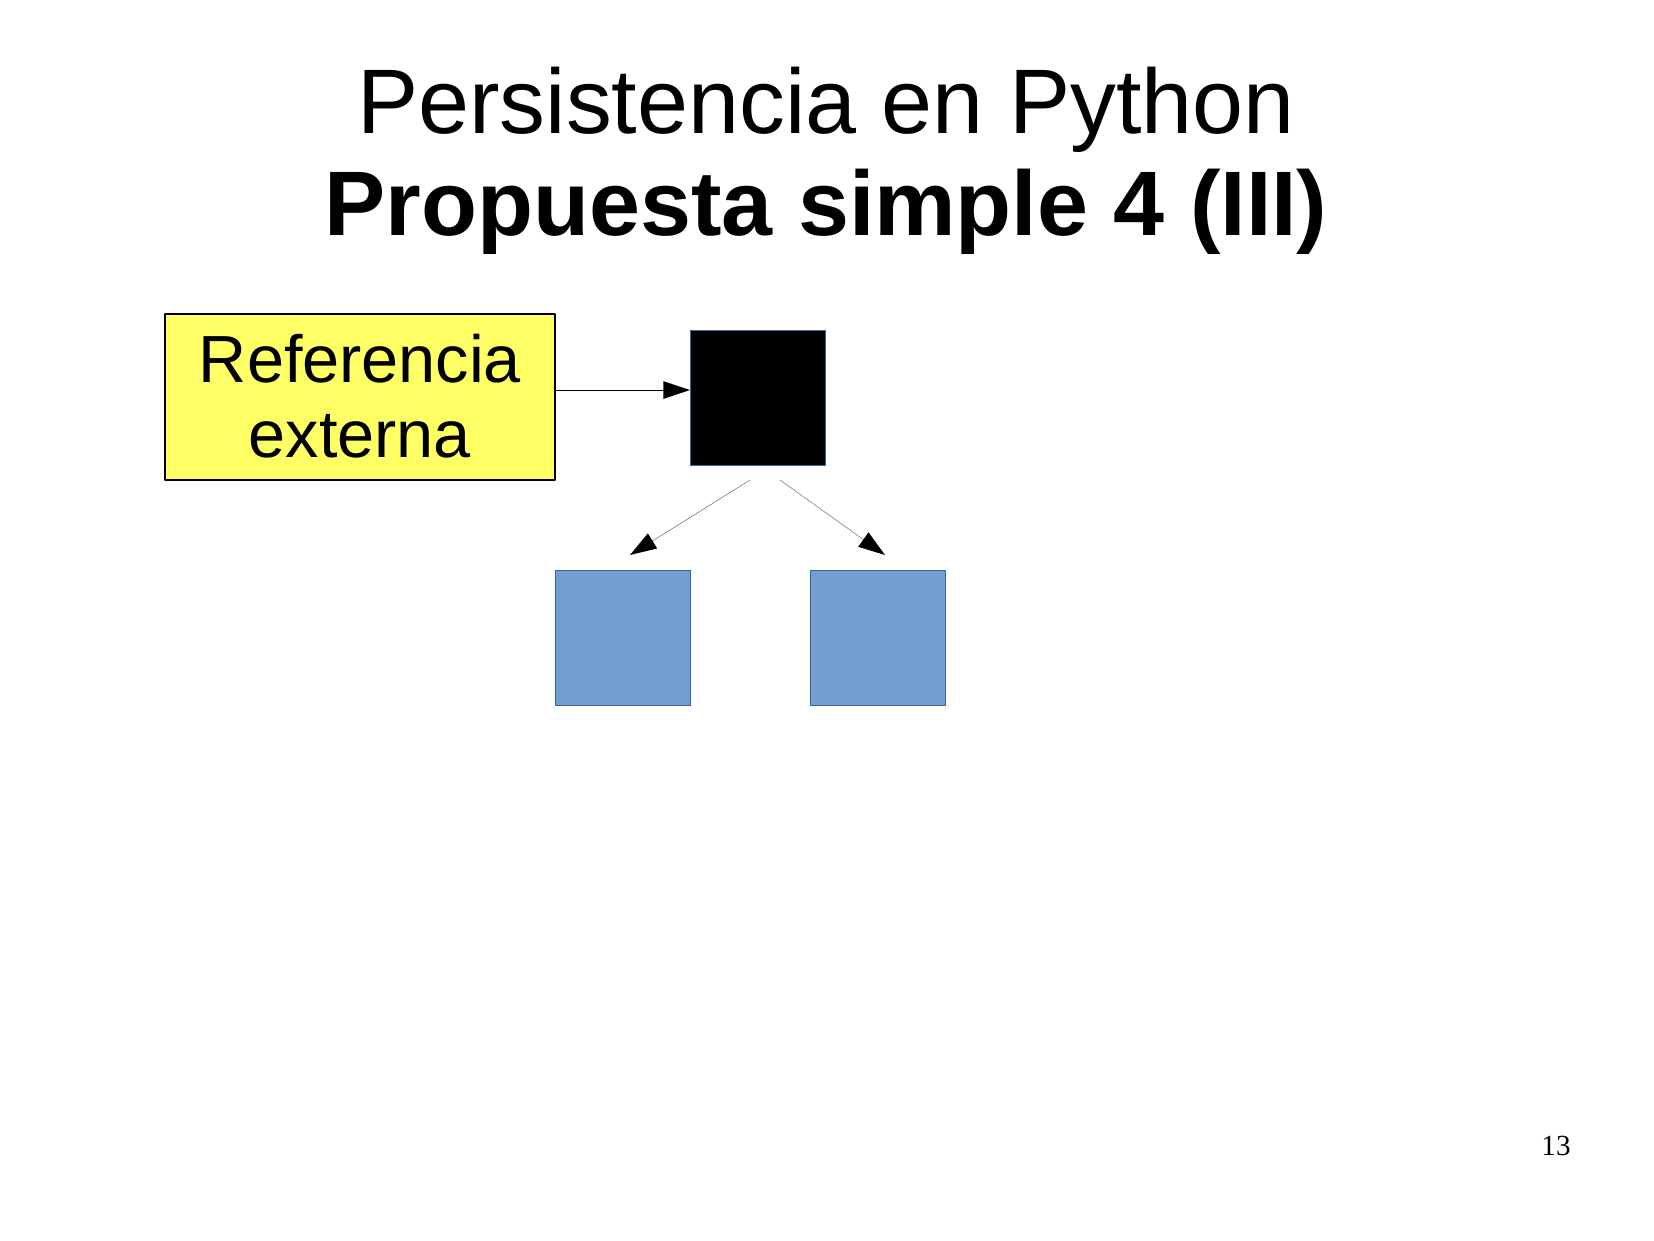

# Persistencia en Python Propuesta simple 4 (III)
Referencia externa
13